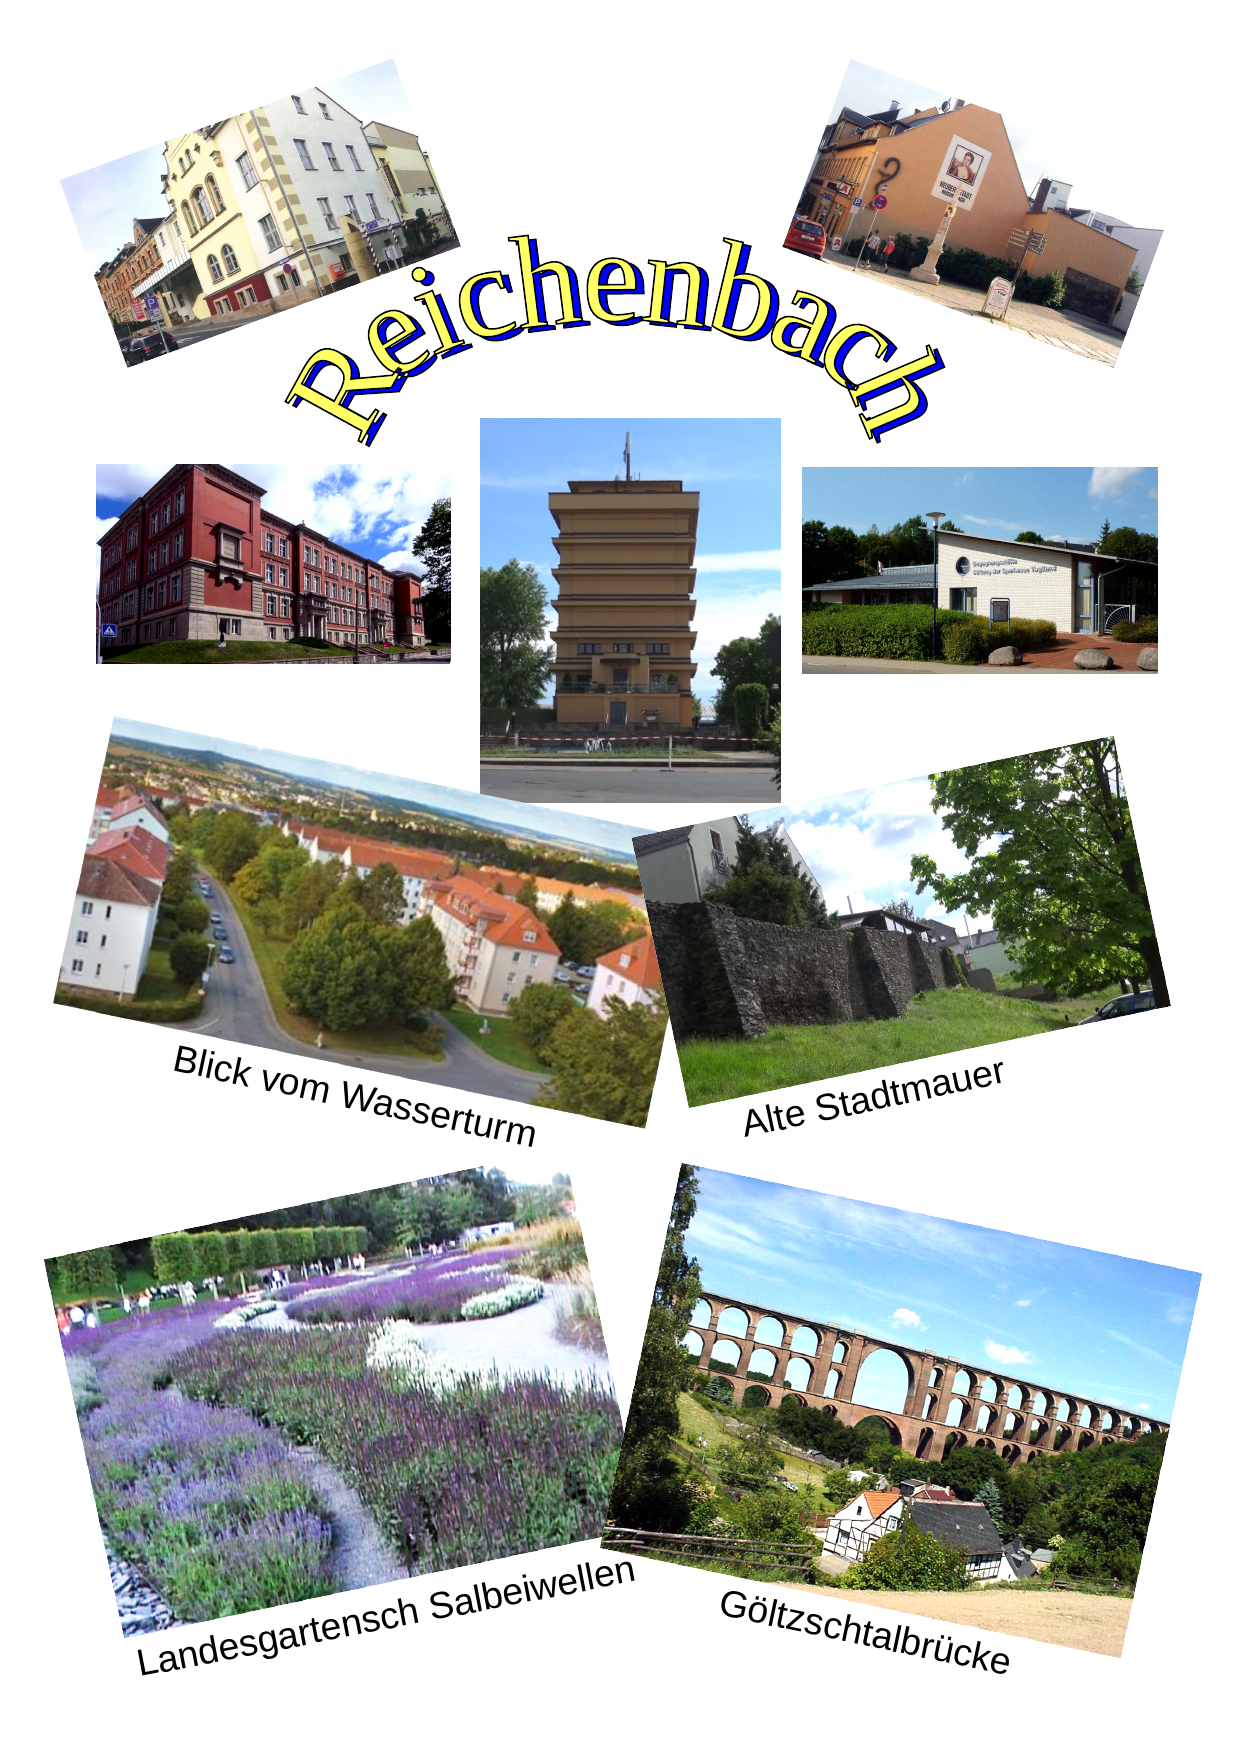

Reichenbach
Reichenbach
Blick vom Wasserturm
Alte Stadtmauer
Landesgartensch Salbeiwellen
Göltzschtalbrücke